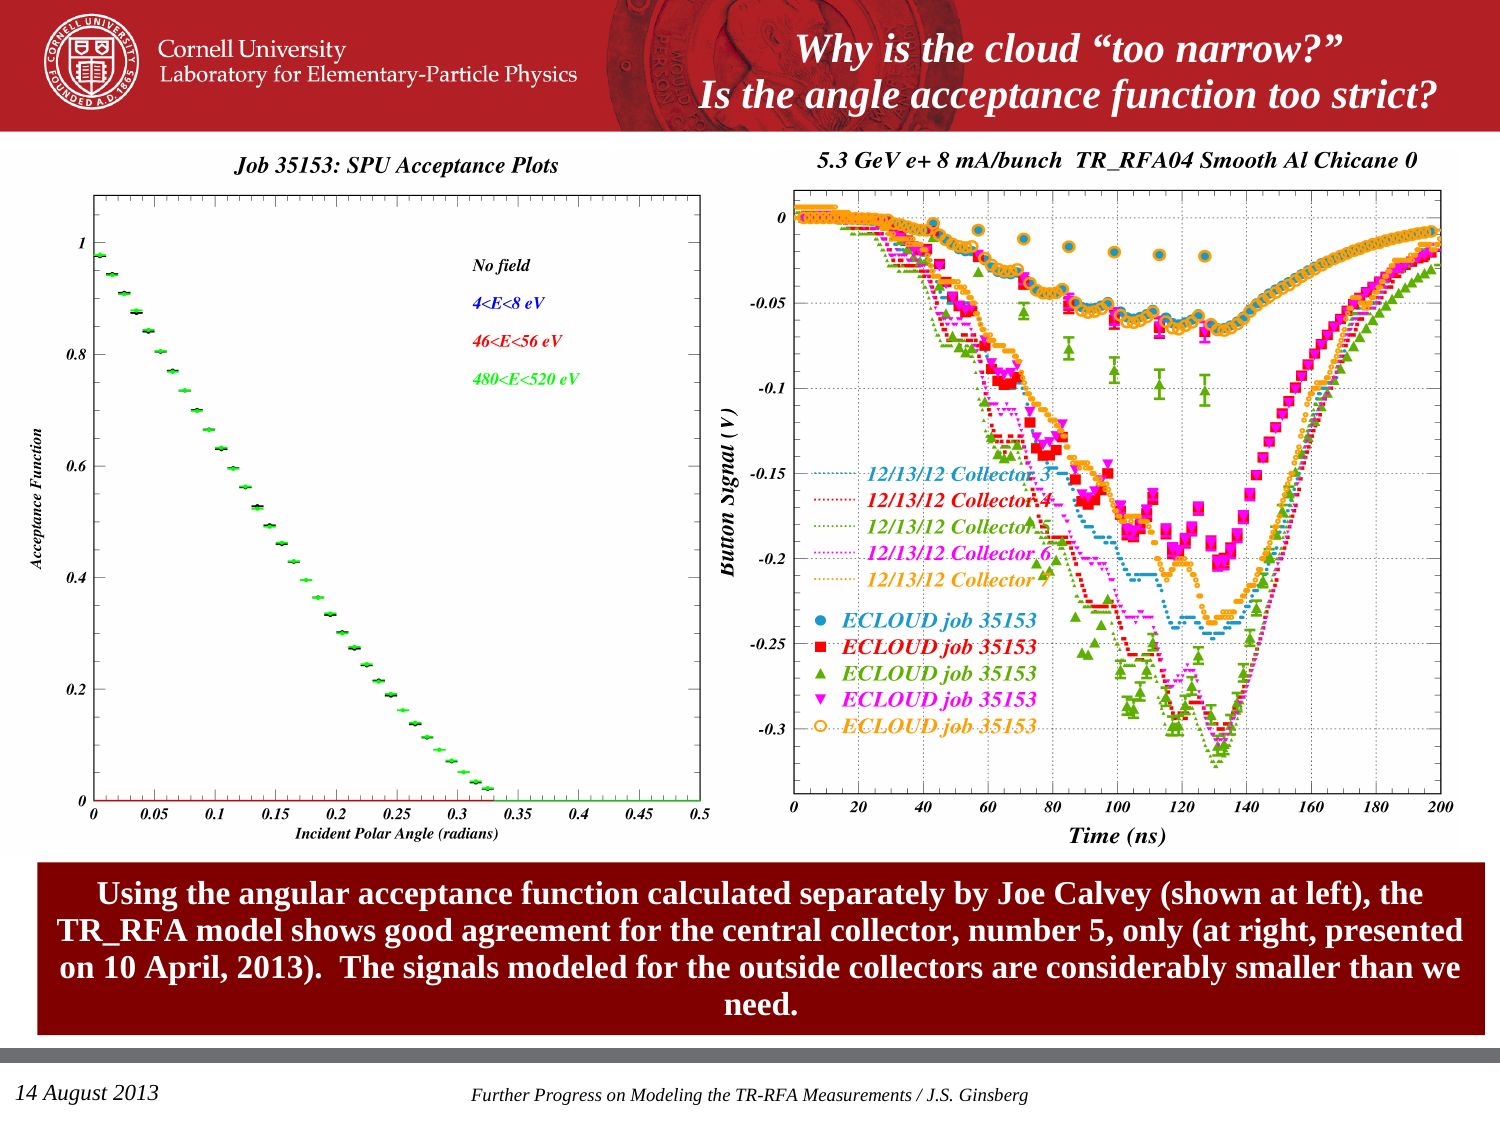

# Why is the cloud “too narrow?” Is the angle acceptance function too strict?
Using the angular acceptance function calculated separately by Joe Calvey (shown at left), the TR_RFA model shows good agreement for the central collector, number 5, only (at right, presented on 10 April, 2013). The signals modeled for the outside collectors are considerably smaller than we need.